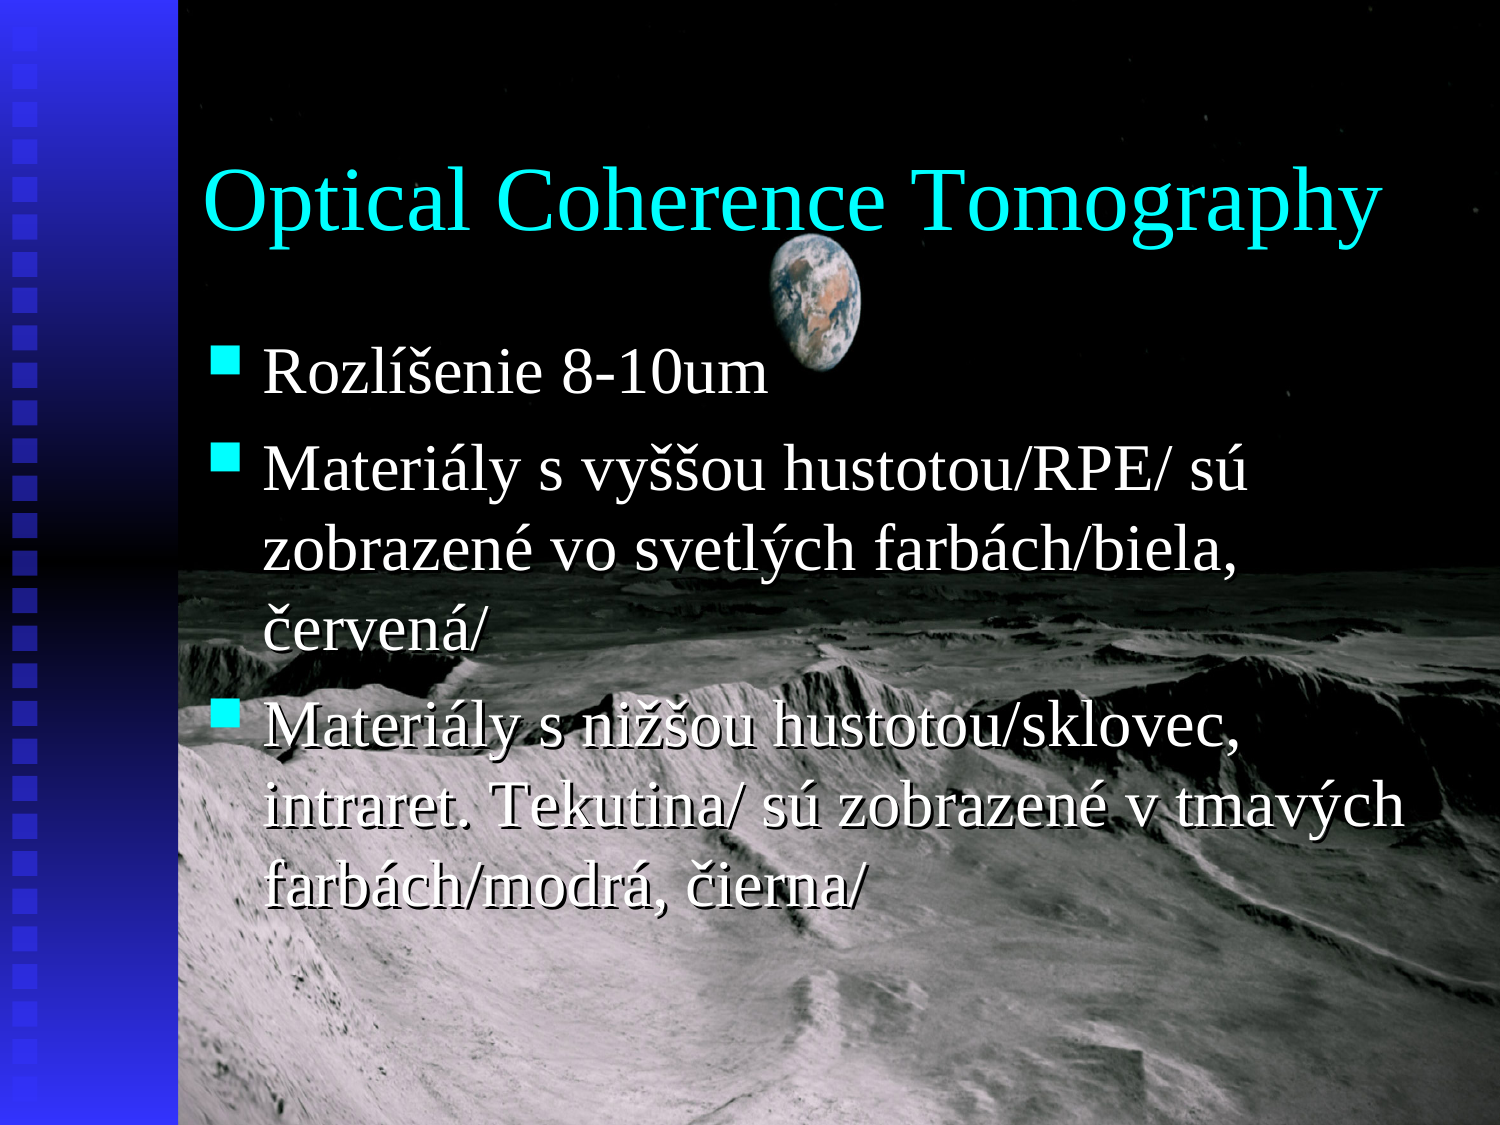

# Optical Coherence Tomography
Rozlíšenie 8-10um
Materiály s vyššou hustotou/RPE/ sú zobrazené vo svetlých farbách/biela, červená/
Materiály s nižšou hustotou/sklovec, intraret. Tekutina/ sú zobrazené v tmavých farbách/modrá, čierna/